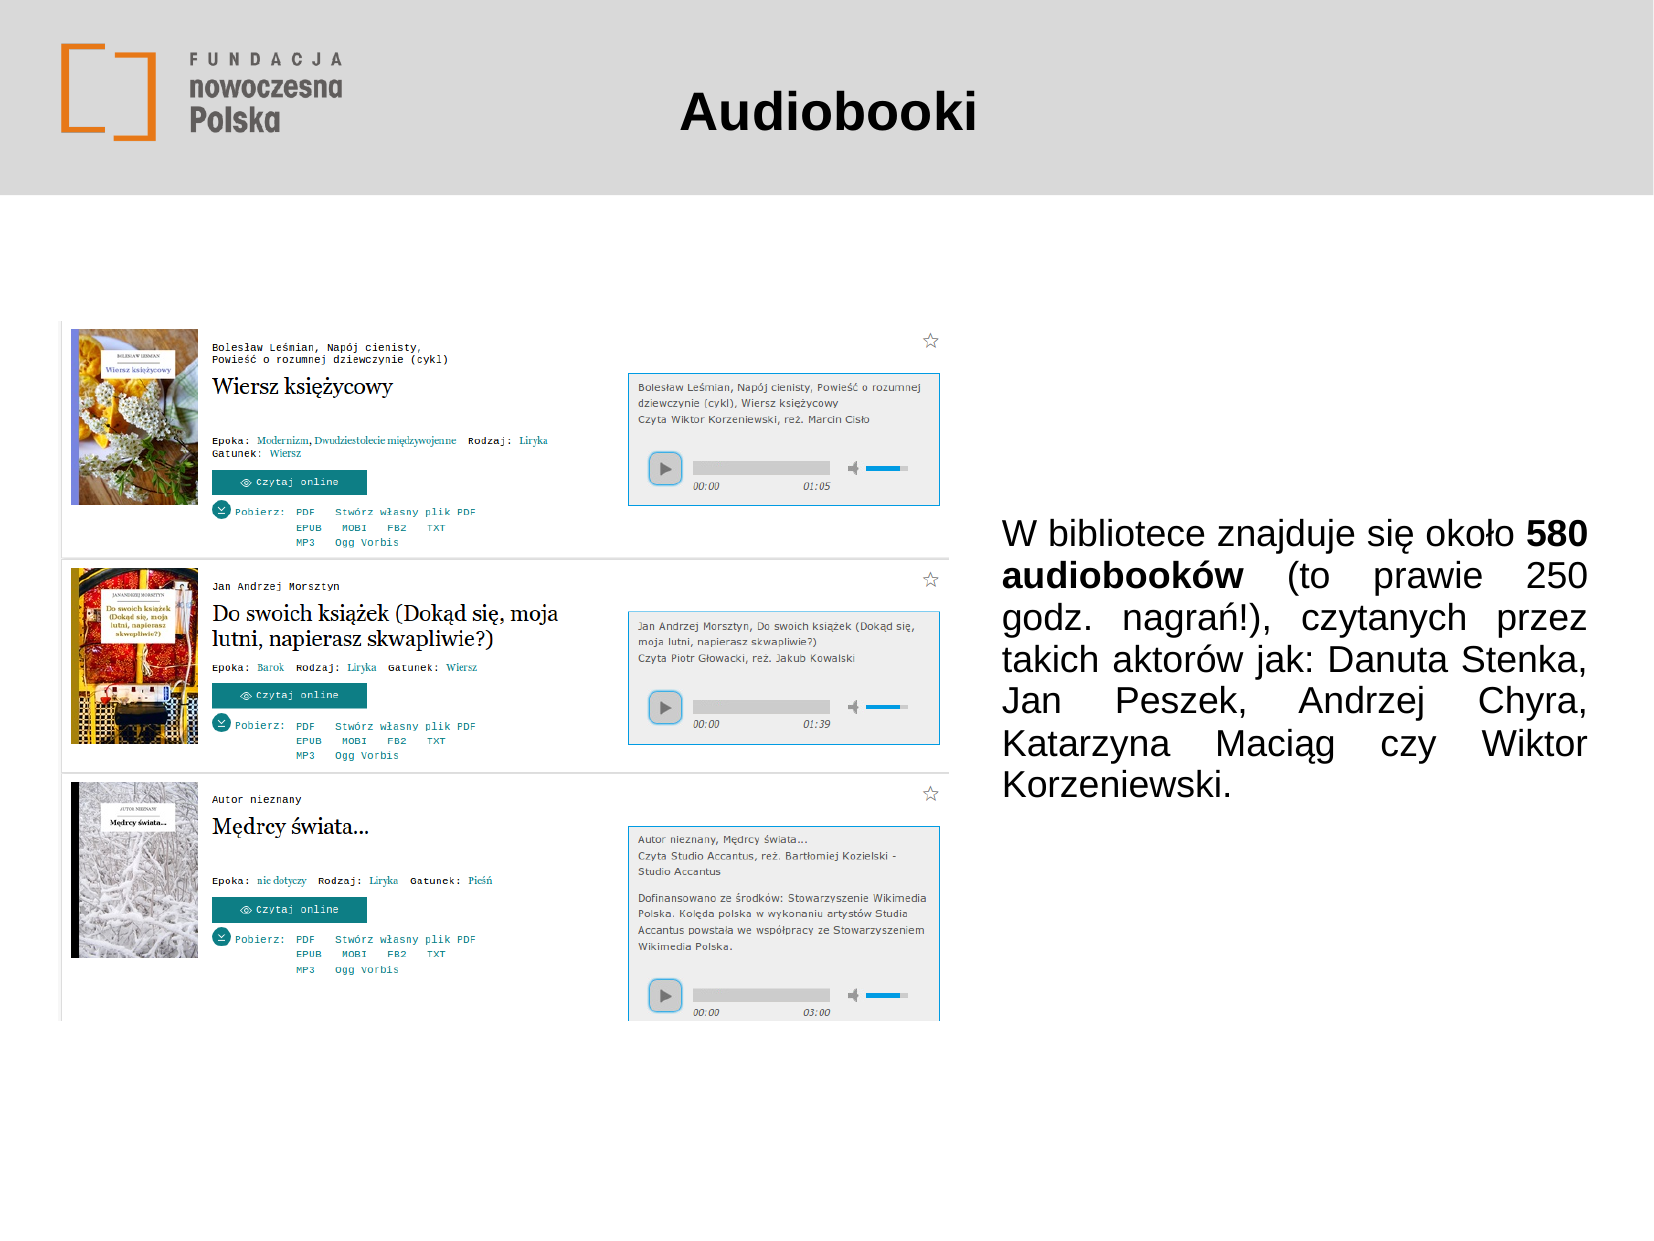

Audiobooki
W bibliotece znajduje się około 580 audiobooków (to prawie 250 godz. nagrań!), czytanych przez takich aktorów jak: Danuta Stenka, Jan Peszek, Andrzej Chyra, Katarzyna Maciąg czy Wiktor Korzeniewski.